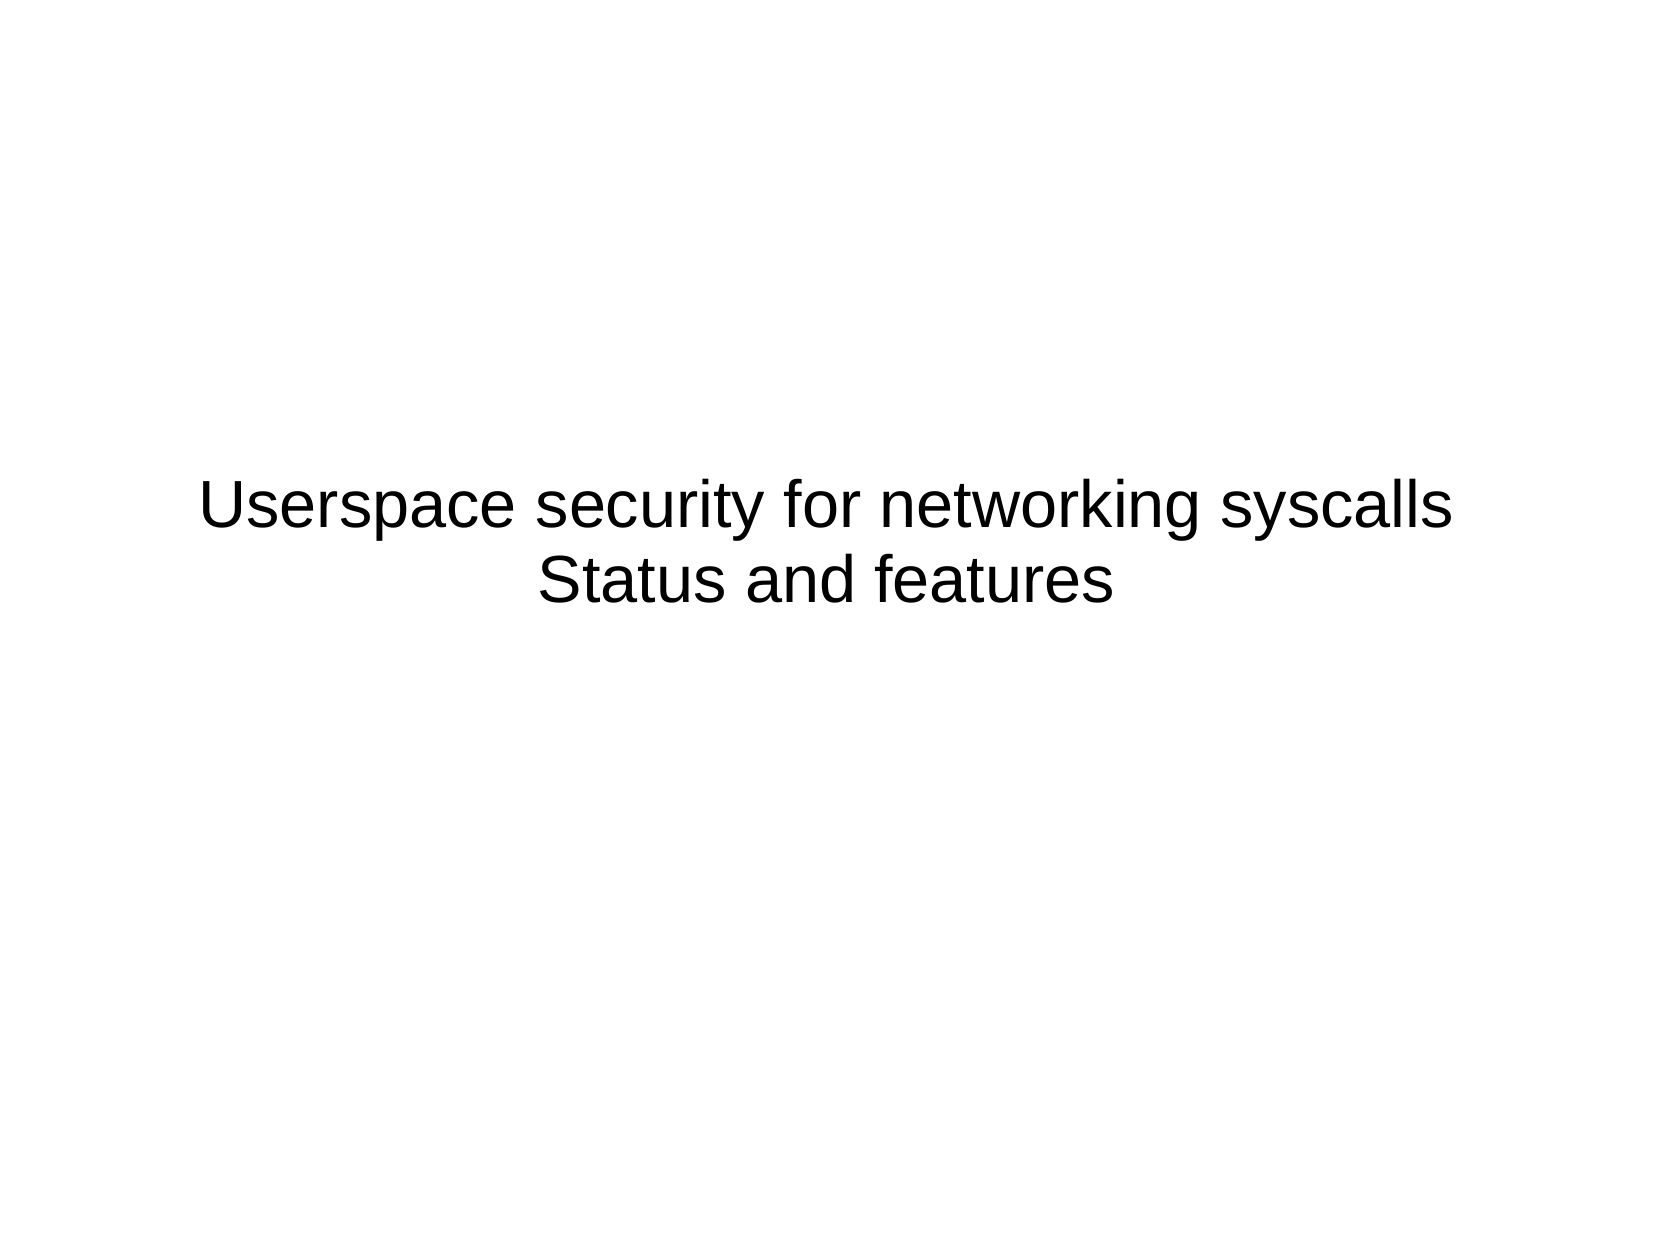

# Userspace security for networking syscalls
Status and features